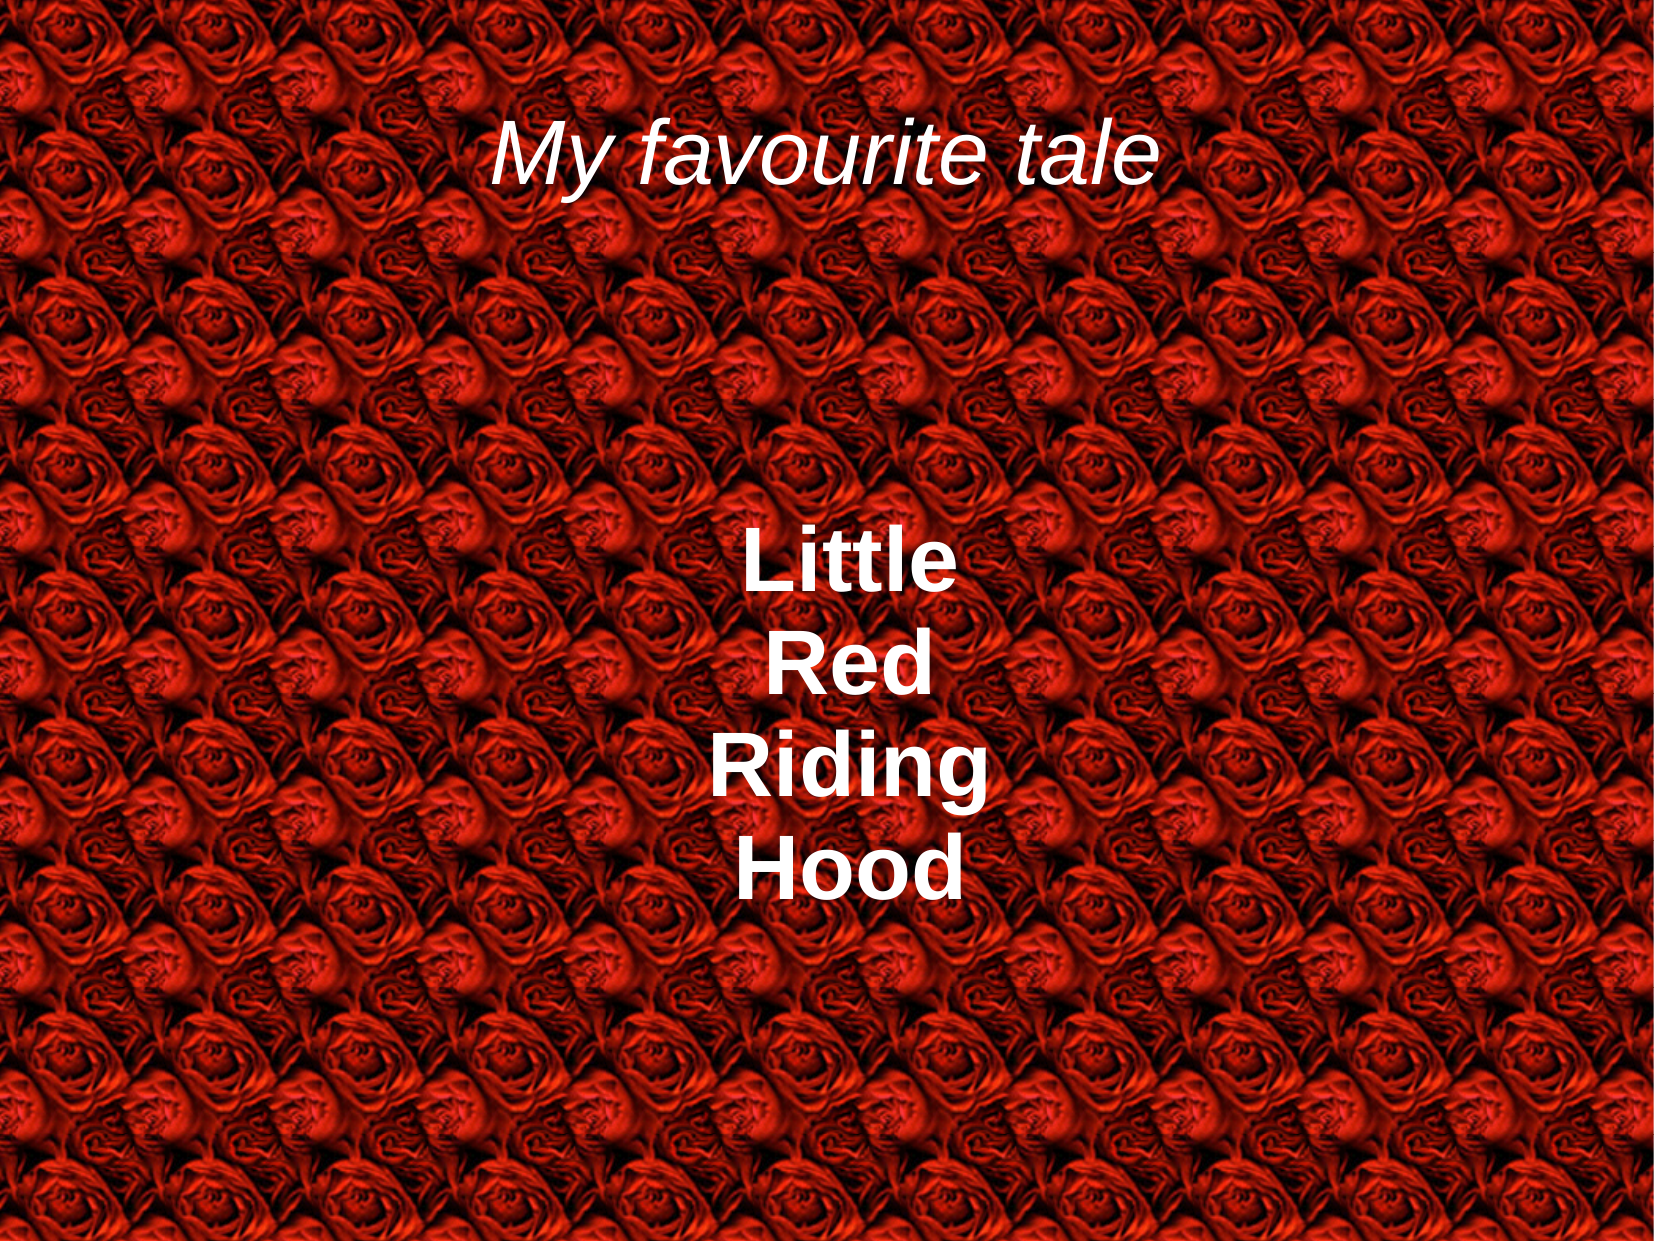

# My favourite tale
Little
Red
Riding
Hood